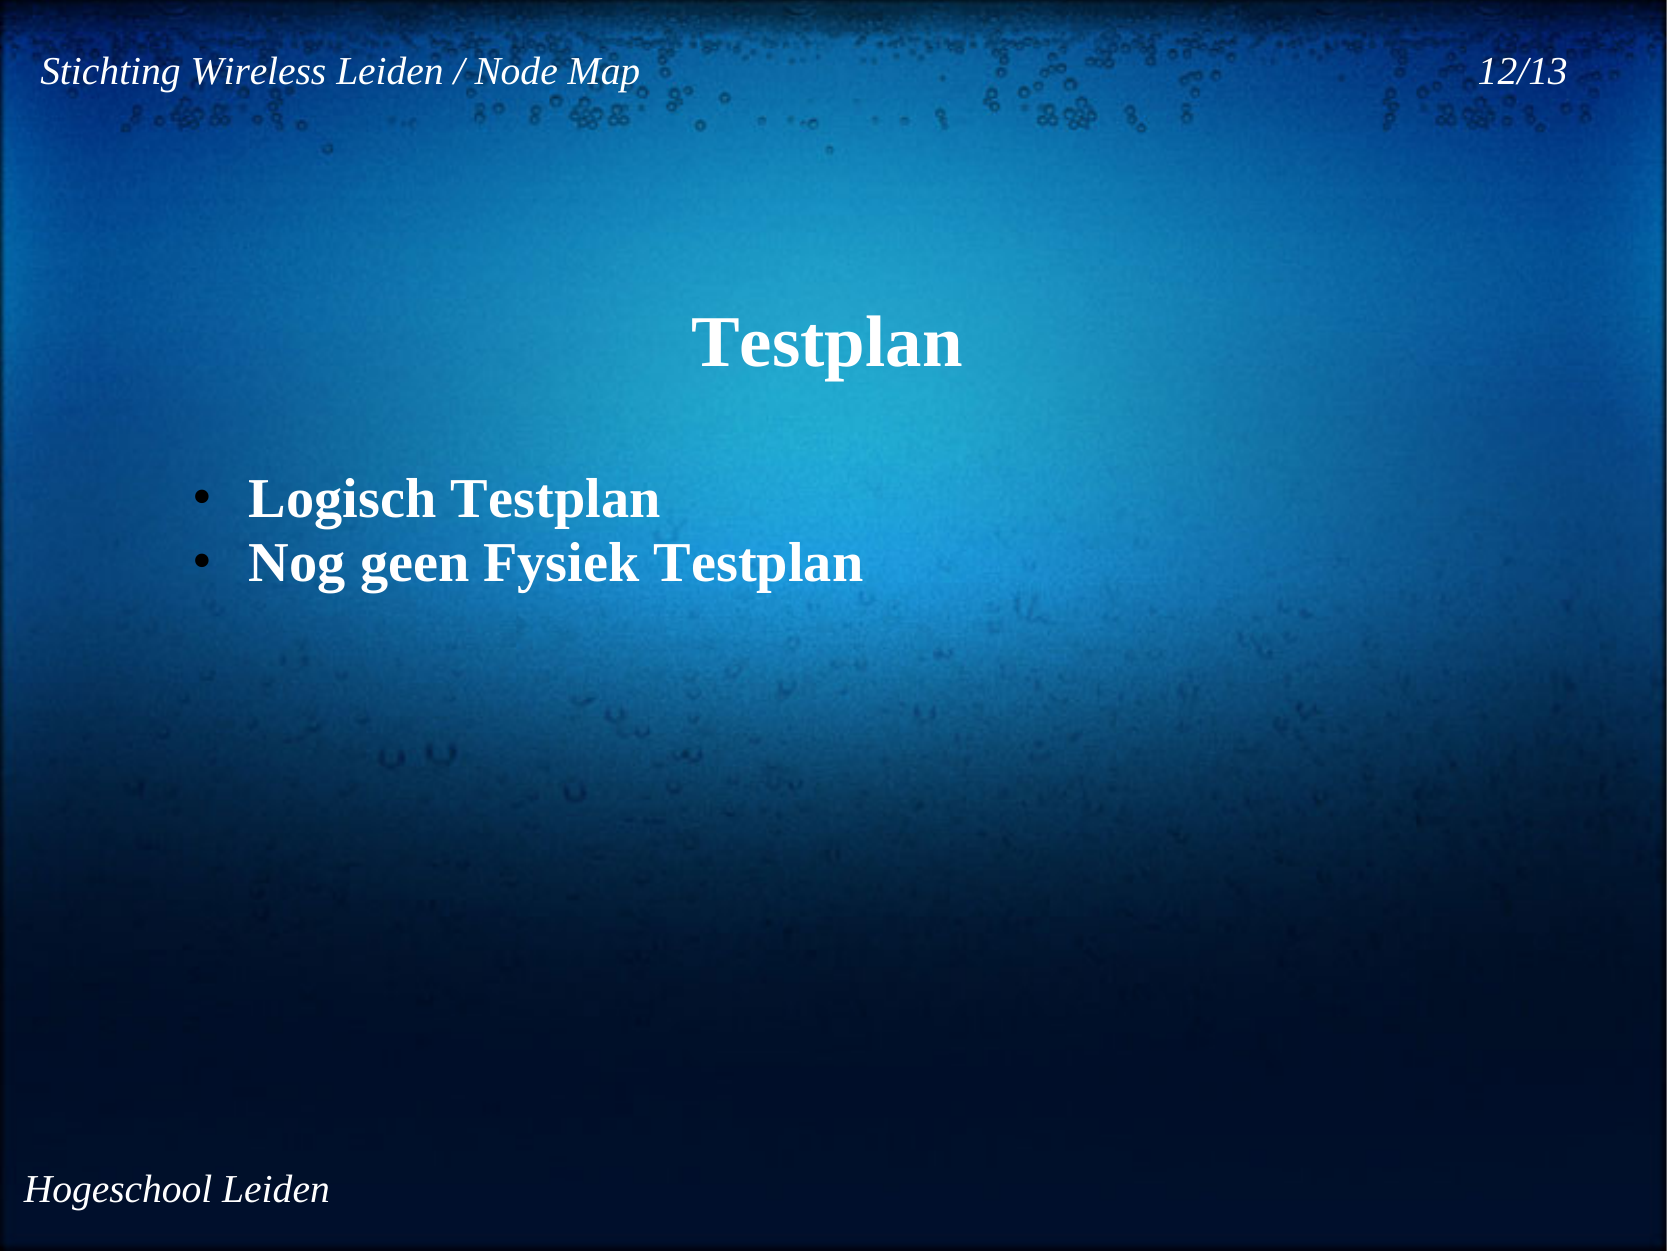

# Stichting Wireless Leiden / Node Map                                                                                    12/13
Testplan
Logisch Testplan
Nog geen Fysiek Testplan
Hogeschool Leiden